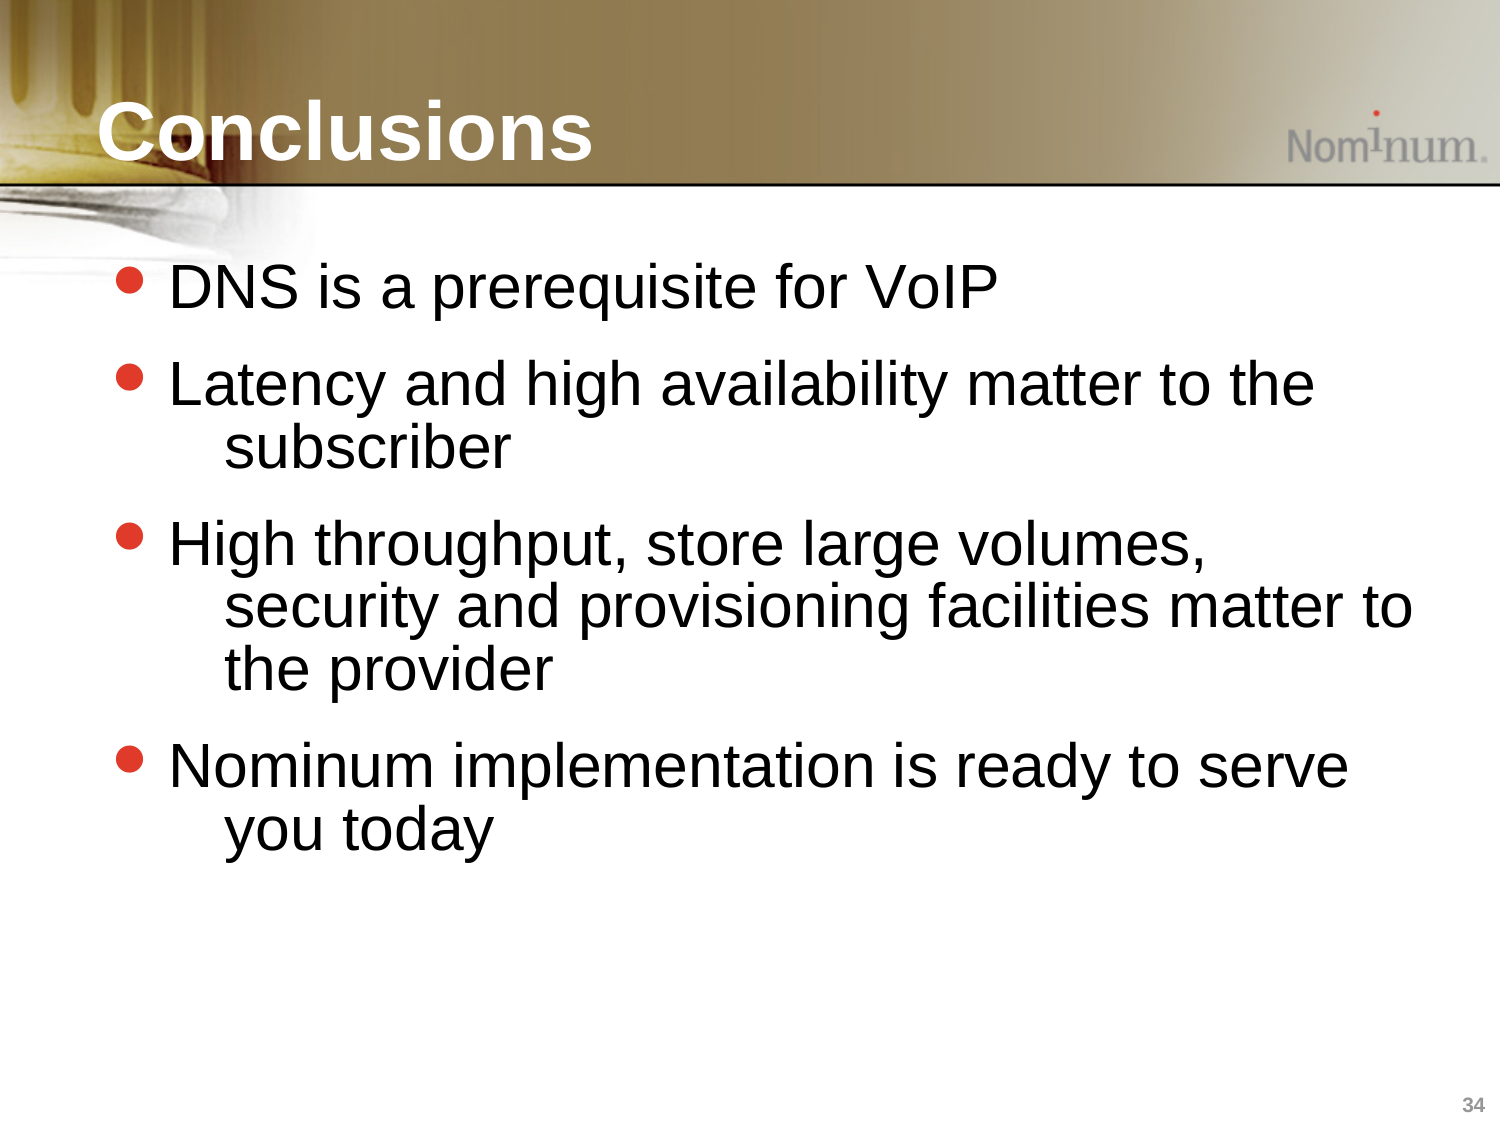

# Conclusions
DNS is a prerequisite for VoIP
Latency and high availability matter to the subscriber
High throughput, store large volumes, security and provisioning facilities matter to the provider
Nominum implementation is ready to serve you today